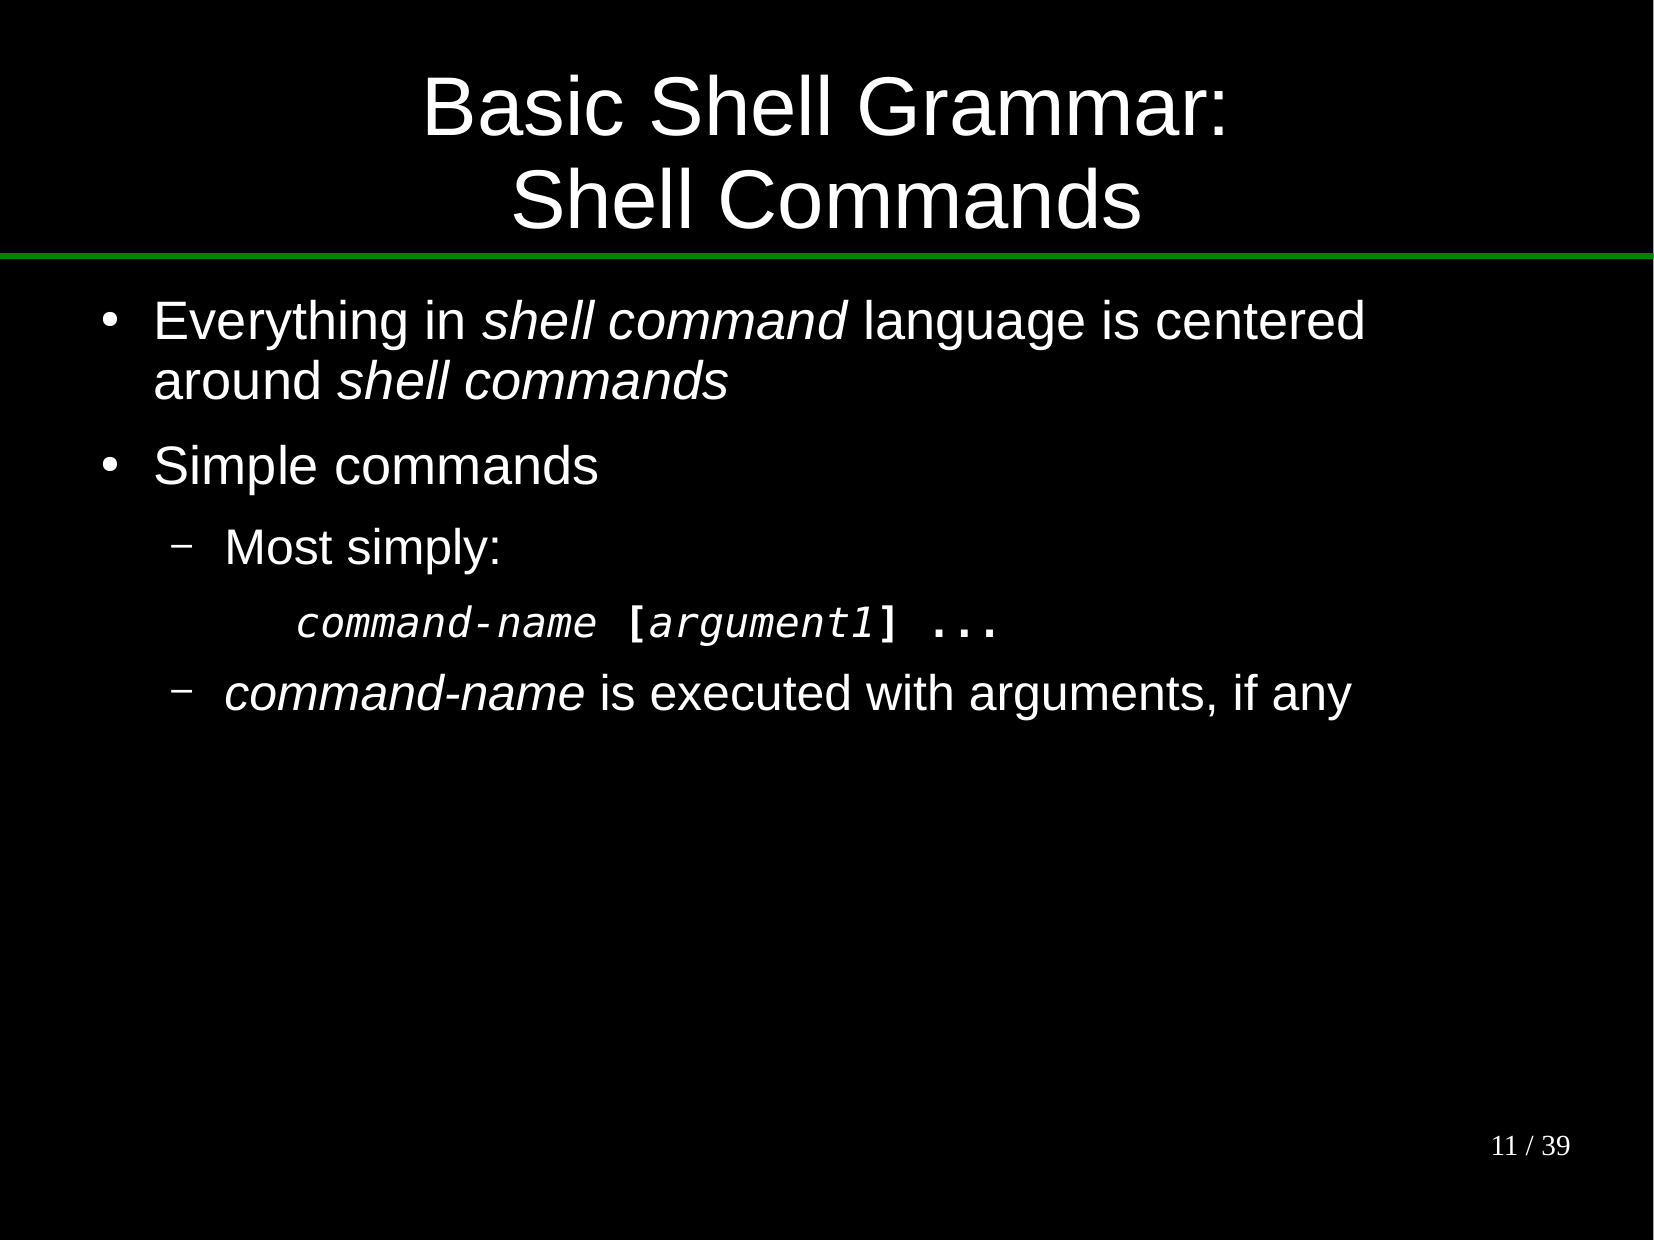

# Basic Shell Grammar: Shell Commands
Everything in shell command language is centered around shell commands
Simple commands
Most simply:
command-name [argument1] ...
command-name is executed with arguments, if any
11